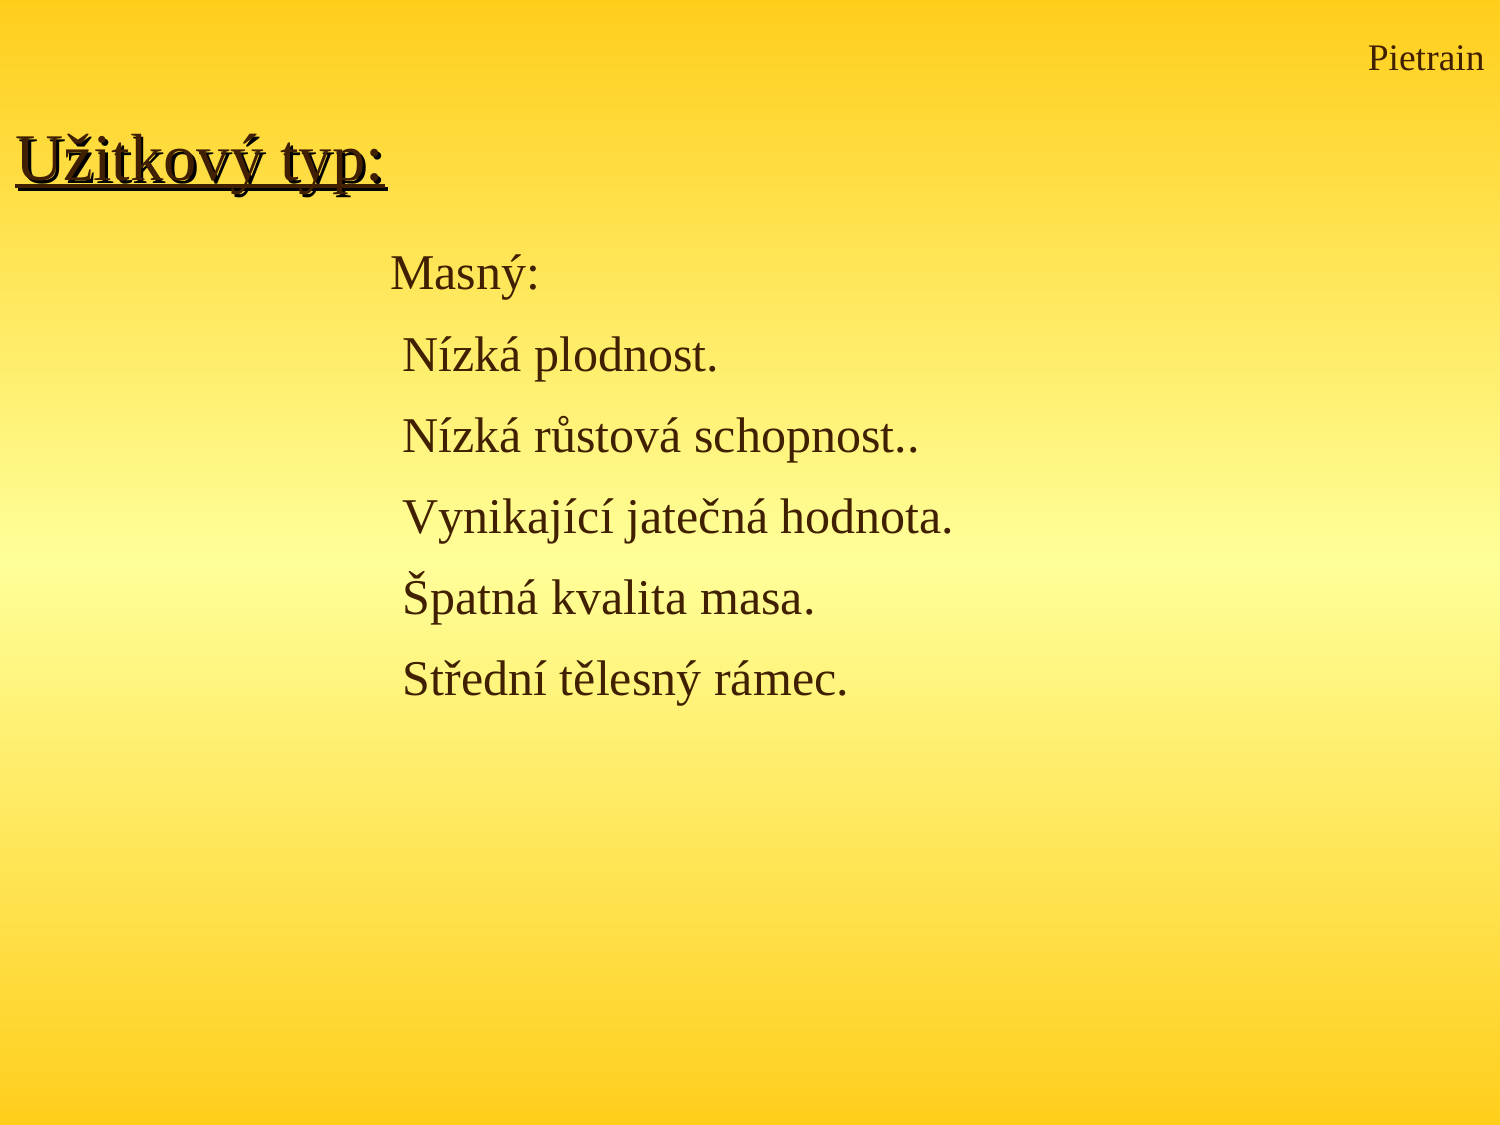

Pietrain
Užitkový typ:
Masný:
 Nízká plodnost.
 Nízká růstová schopnost..
 Vynikající jatečná hodnota.
 Špatná kvalita masa.
 Střední tělesný rámec.